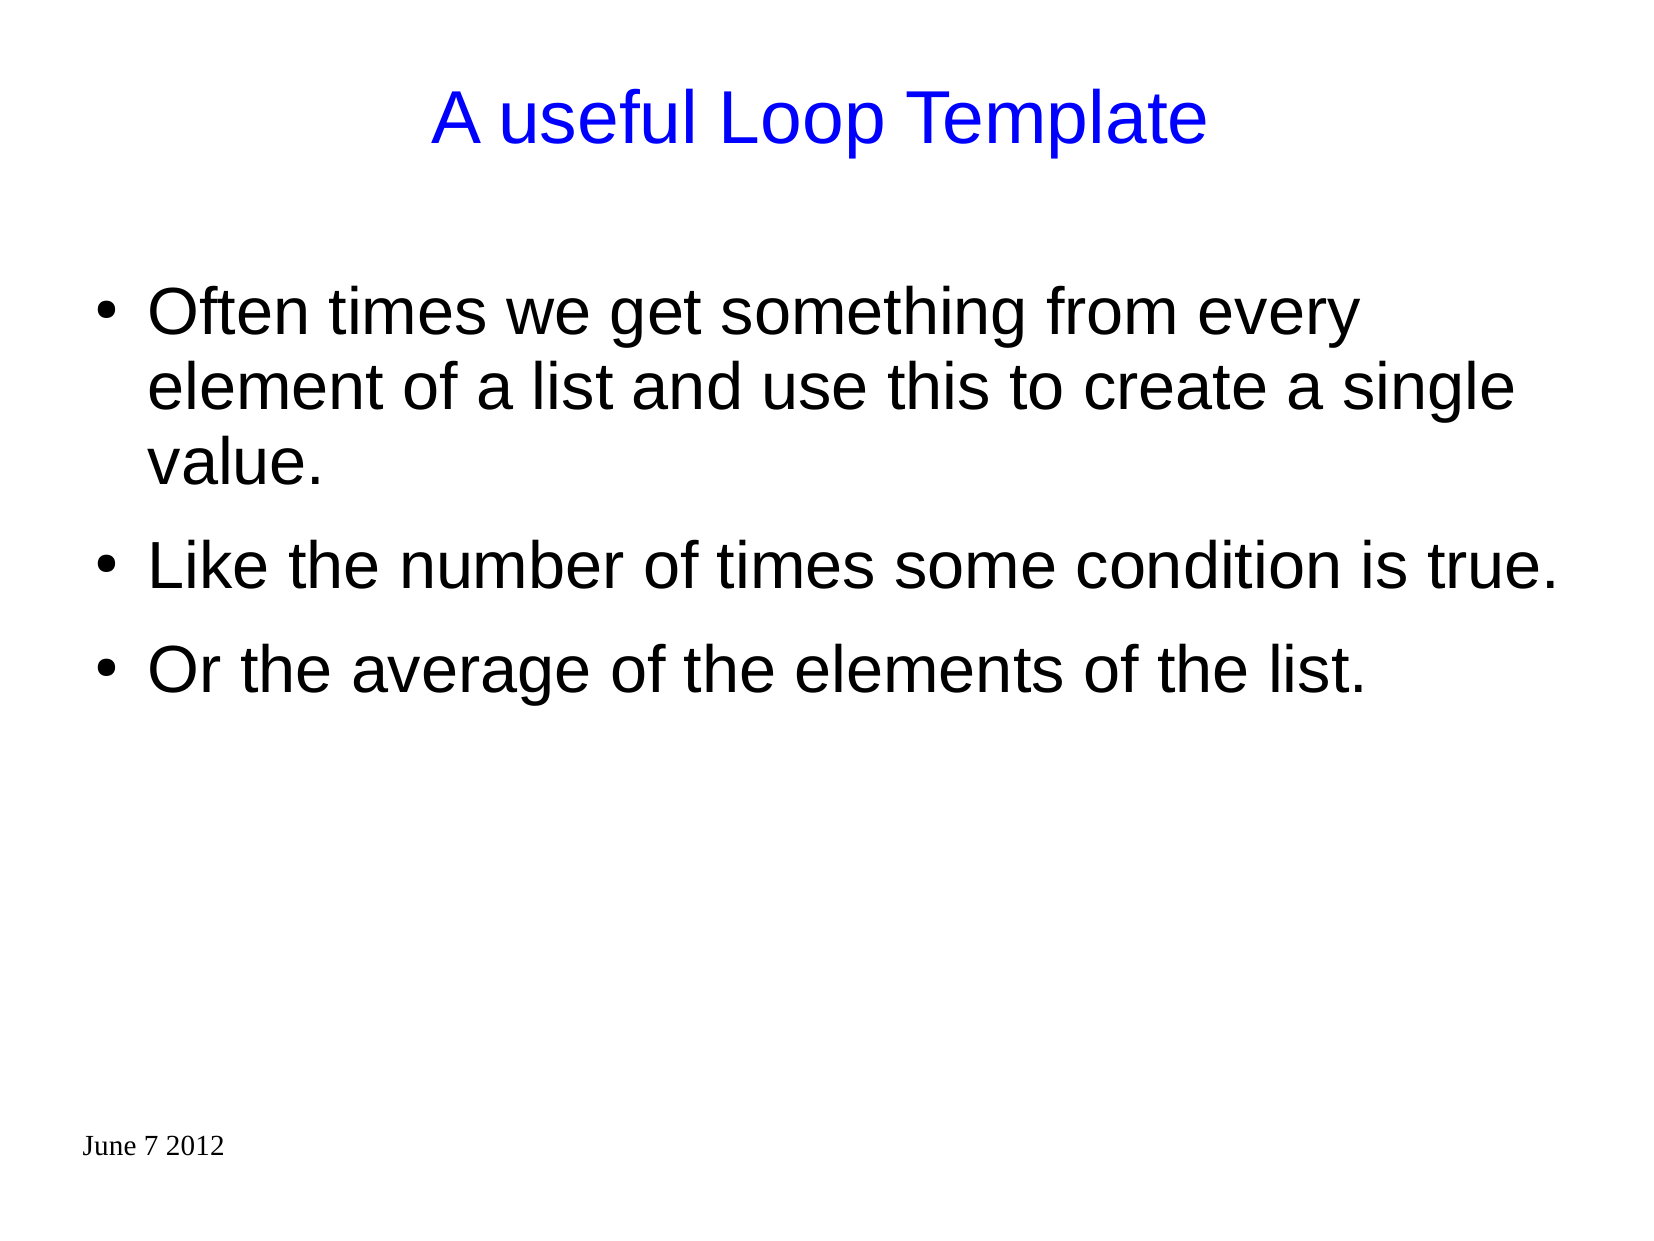

# A useful Loop Template
Often times we get something from every element of a list and use this to create a single value.
Like the number of times some condition is true.
Or the average of the elements of the list.
June 7 2012